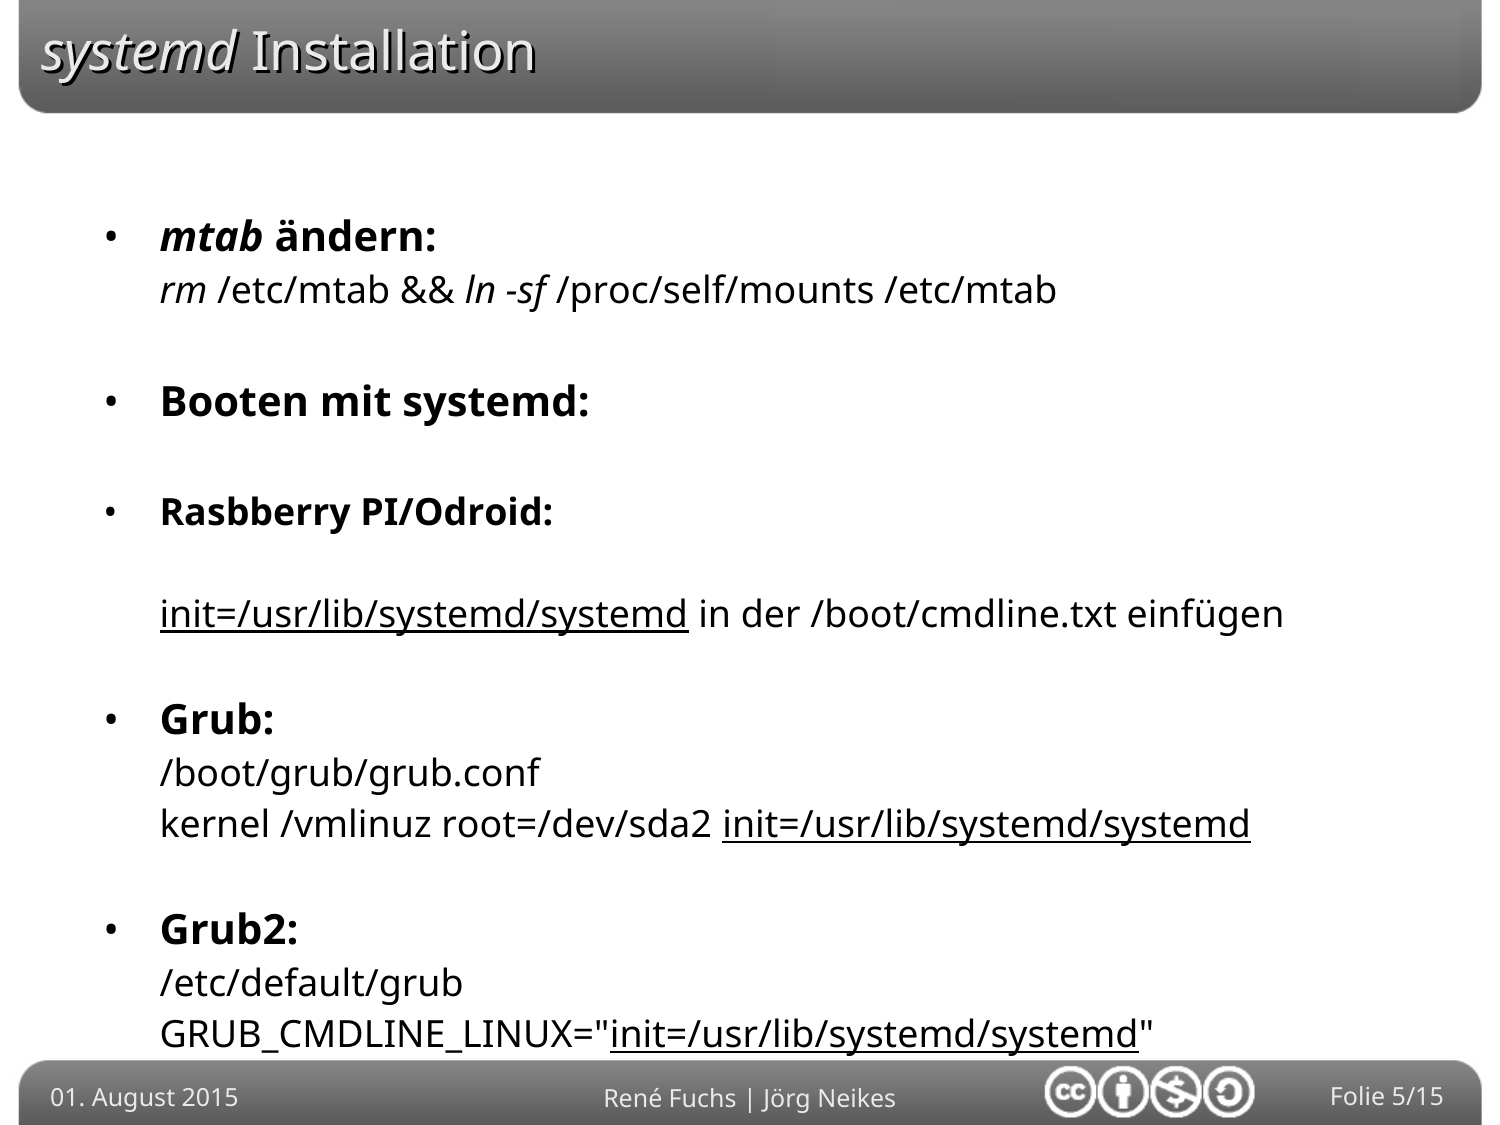

# systemd Installation
mtab ändern:
rm /etc/mtab && ln -sf /proc/self/mounts /etc/mtab
Booten mit systemd:
Rasbberry PI/Odroid:
init=/usr/lib/systemd/systemd in der /boot/cmdline.txt einfügen
Grub:
/boot/grub/grub.conf
kernel /vmlinuz root=/dev/sda2 init=/usr/lib/systemd/systemd
Grub2:
/etc/default/grub
GRUB_CMDLINE_LINUX="init=/usr/lib/systemd/systemd"
5
01. August 2015
René Fuchs | Jörg Neikes